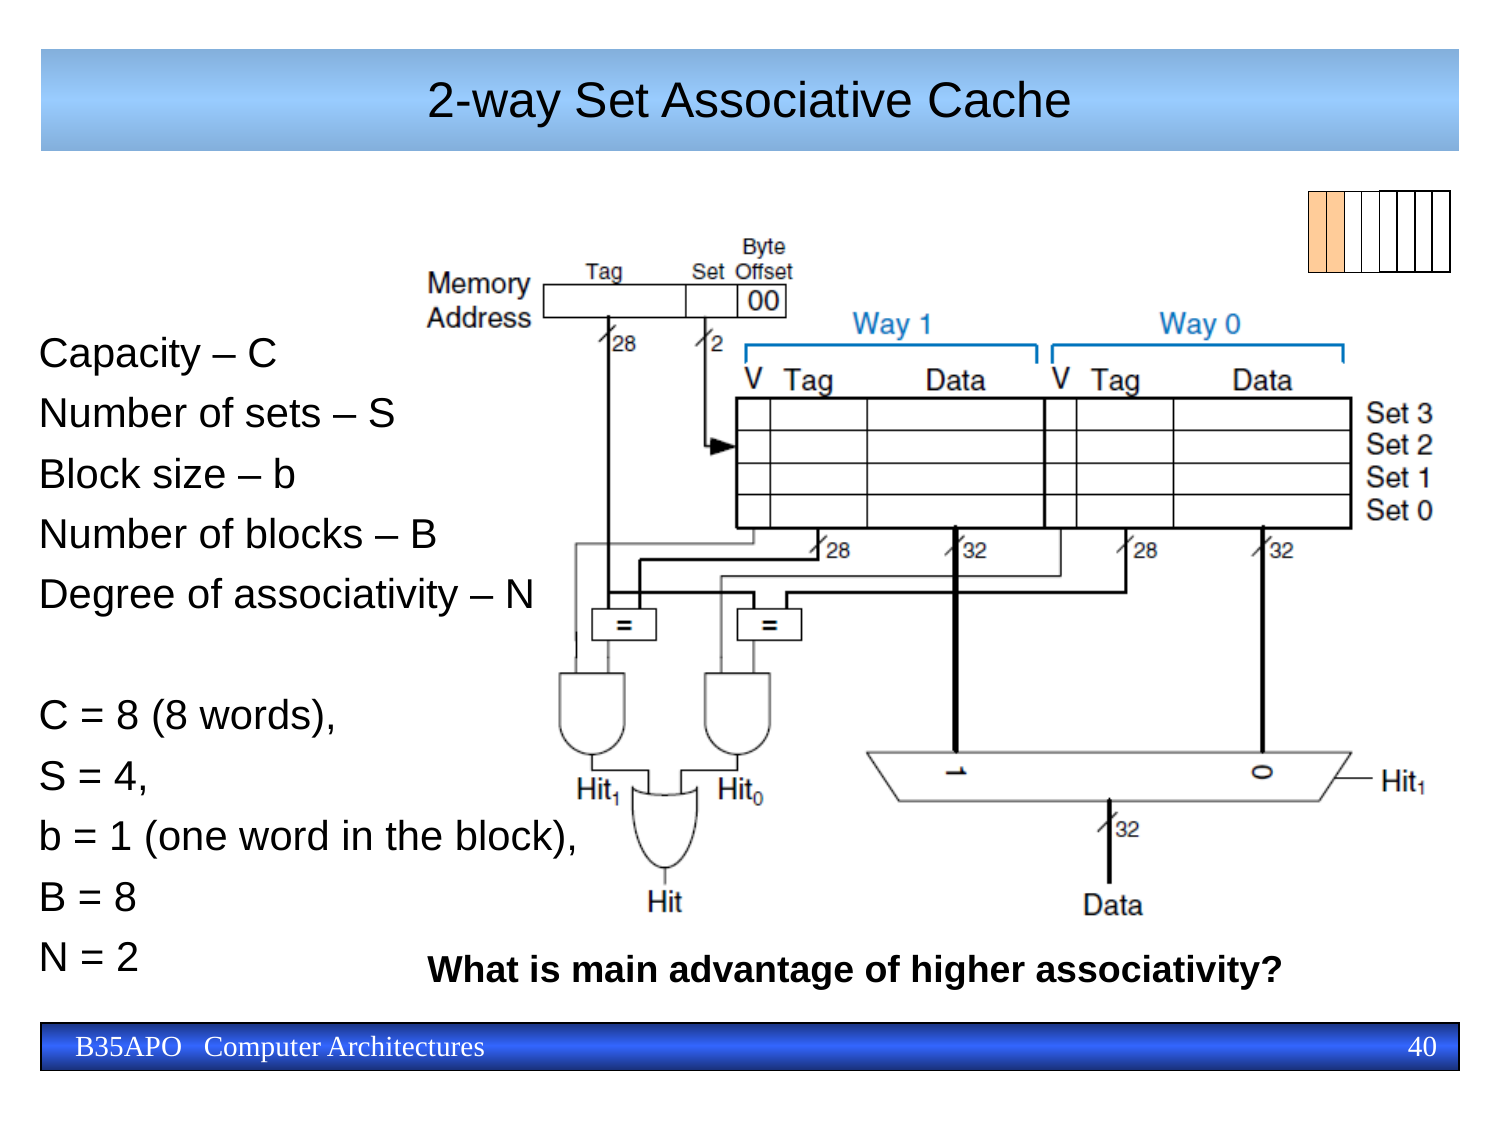

# 2-way Set Associative Cache
| | | | | | | | |
| --- | --- | --- | --- | --- | --- | --- | --- |
| | | | | | | | |
| | | | | | | | |
Capacity – C
Number of sets – S
Block size – b
Number of blocks – B
Degree of associativity – N
C = 8 (8 words),
S = 4,
b = 1 (one word in the block),
B = 8
N = 2
What is main advantage of higher associativity?
B35APO Computer Architectures
40